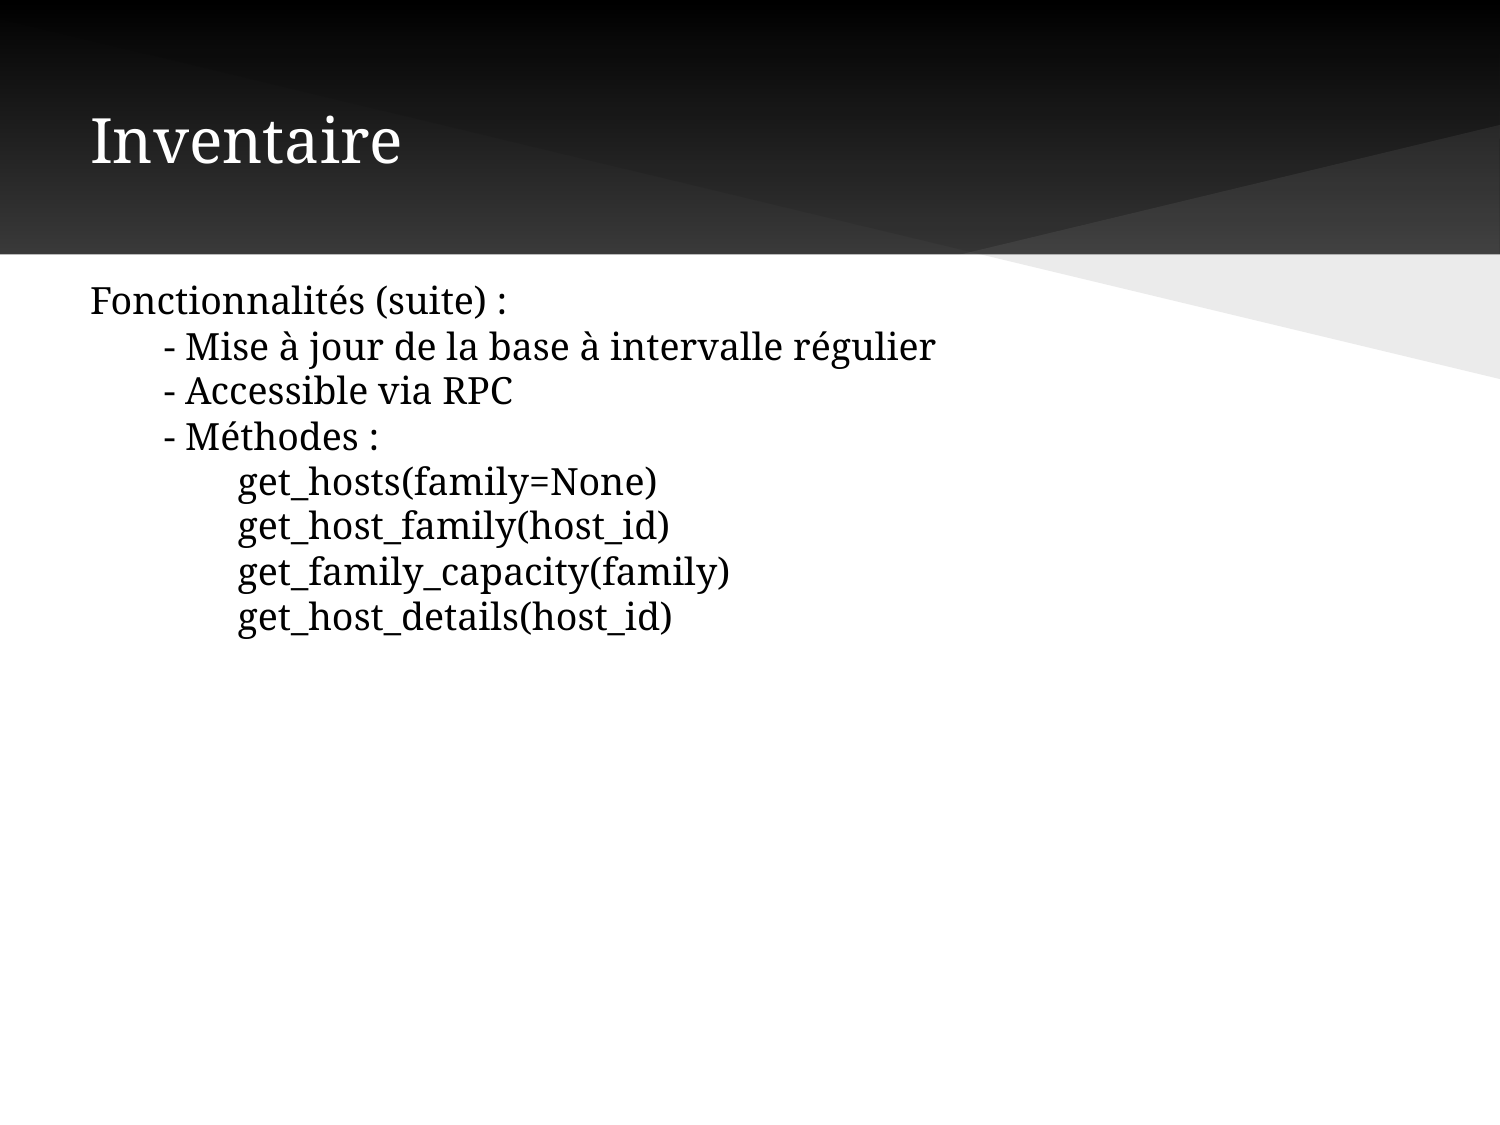

# Inventaire
Fonctionnalités (suite) :
	- Mise à jour de la base à intervalle régulier
	- Accessible via RPC
	- Méthodes :
		get_hosts(family=None)
		get_host_family(host_id)
		get_family_capacity(family)
		get_host_details(host_id)